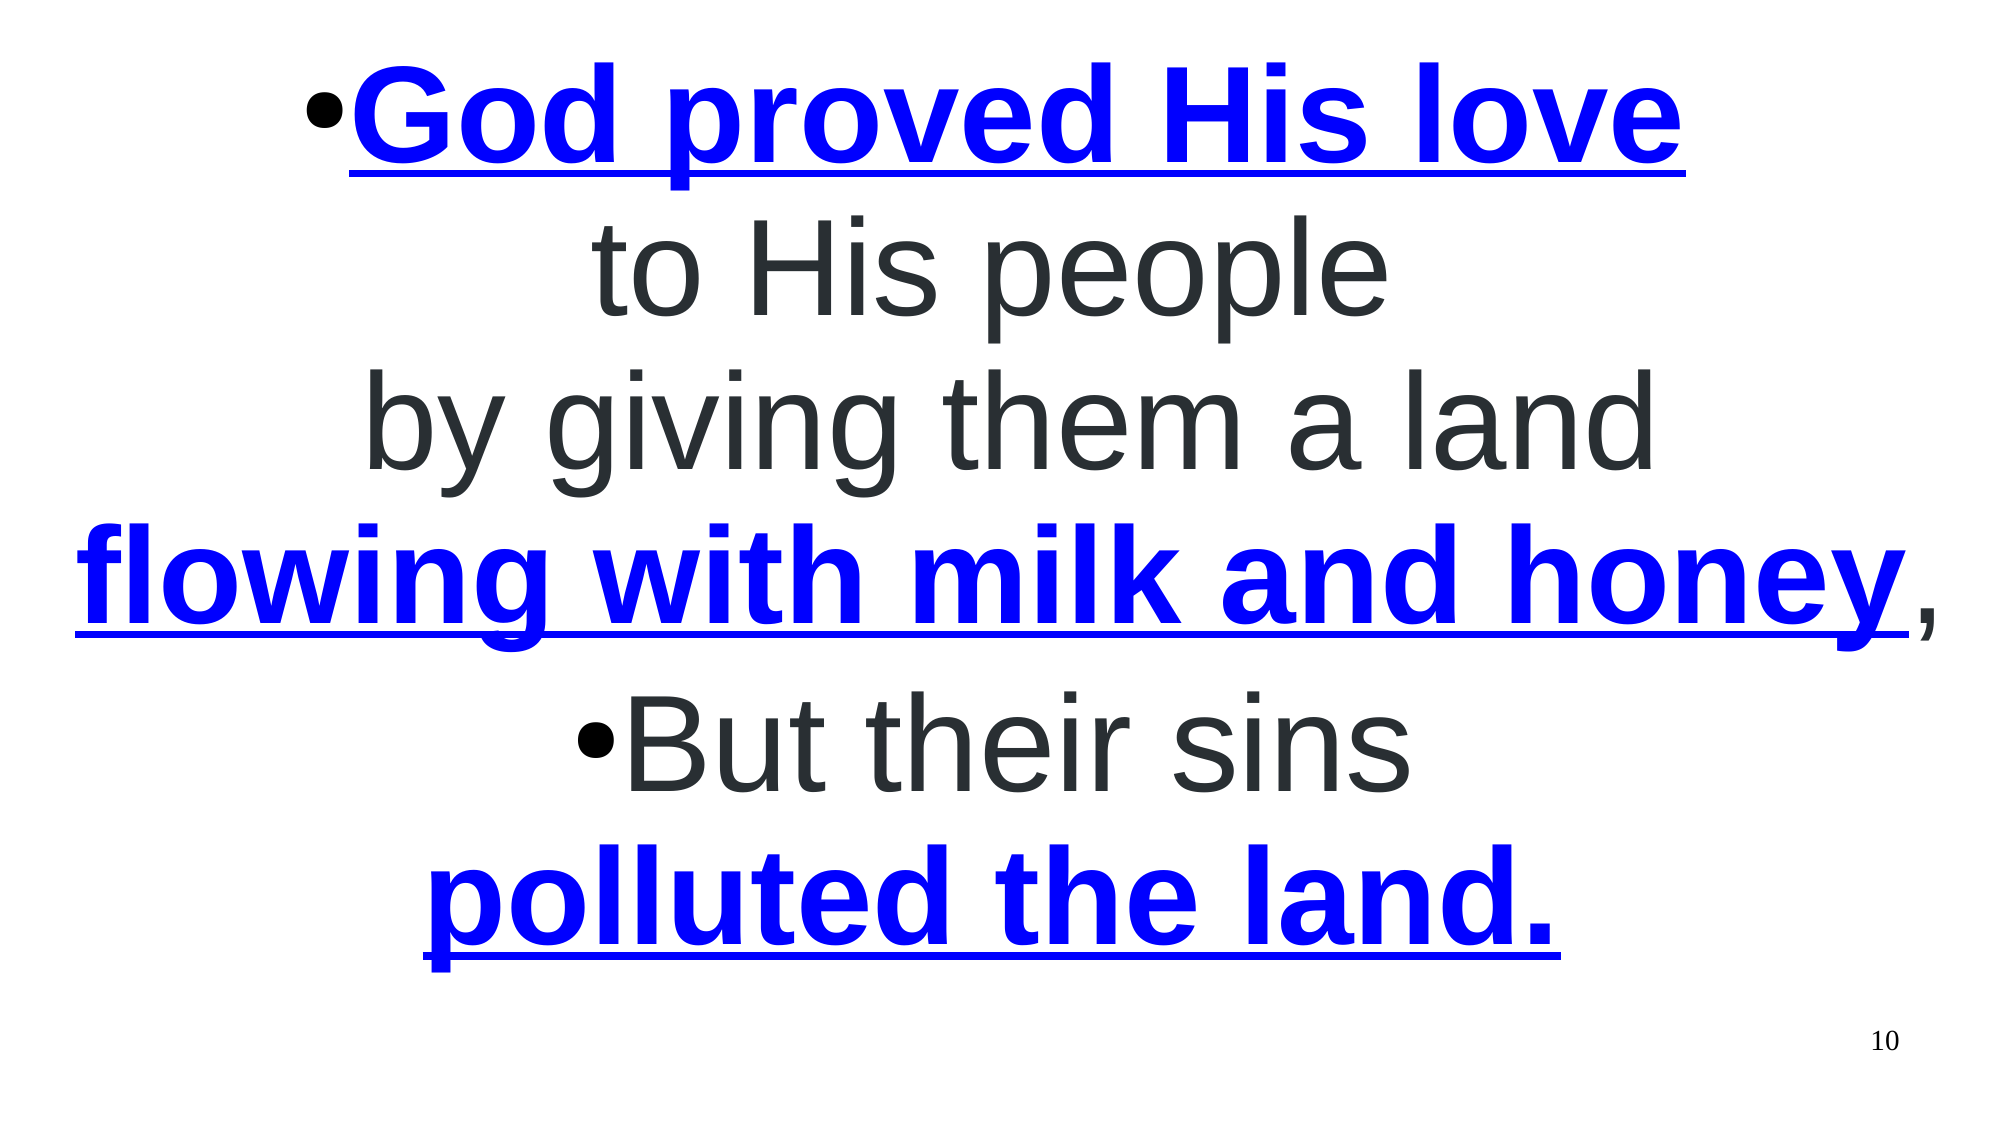

# God proved His love to His people by giving them a land flowing with milk and honey,
But their sins
polluted the land.
10